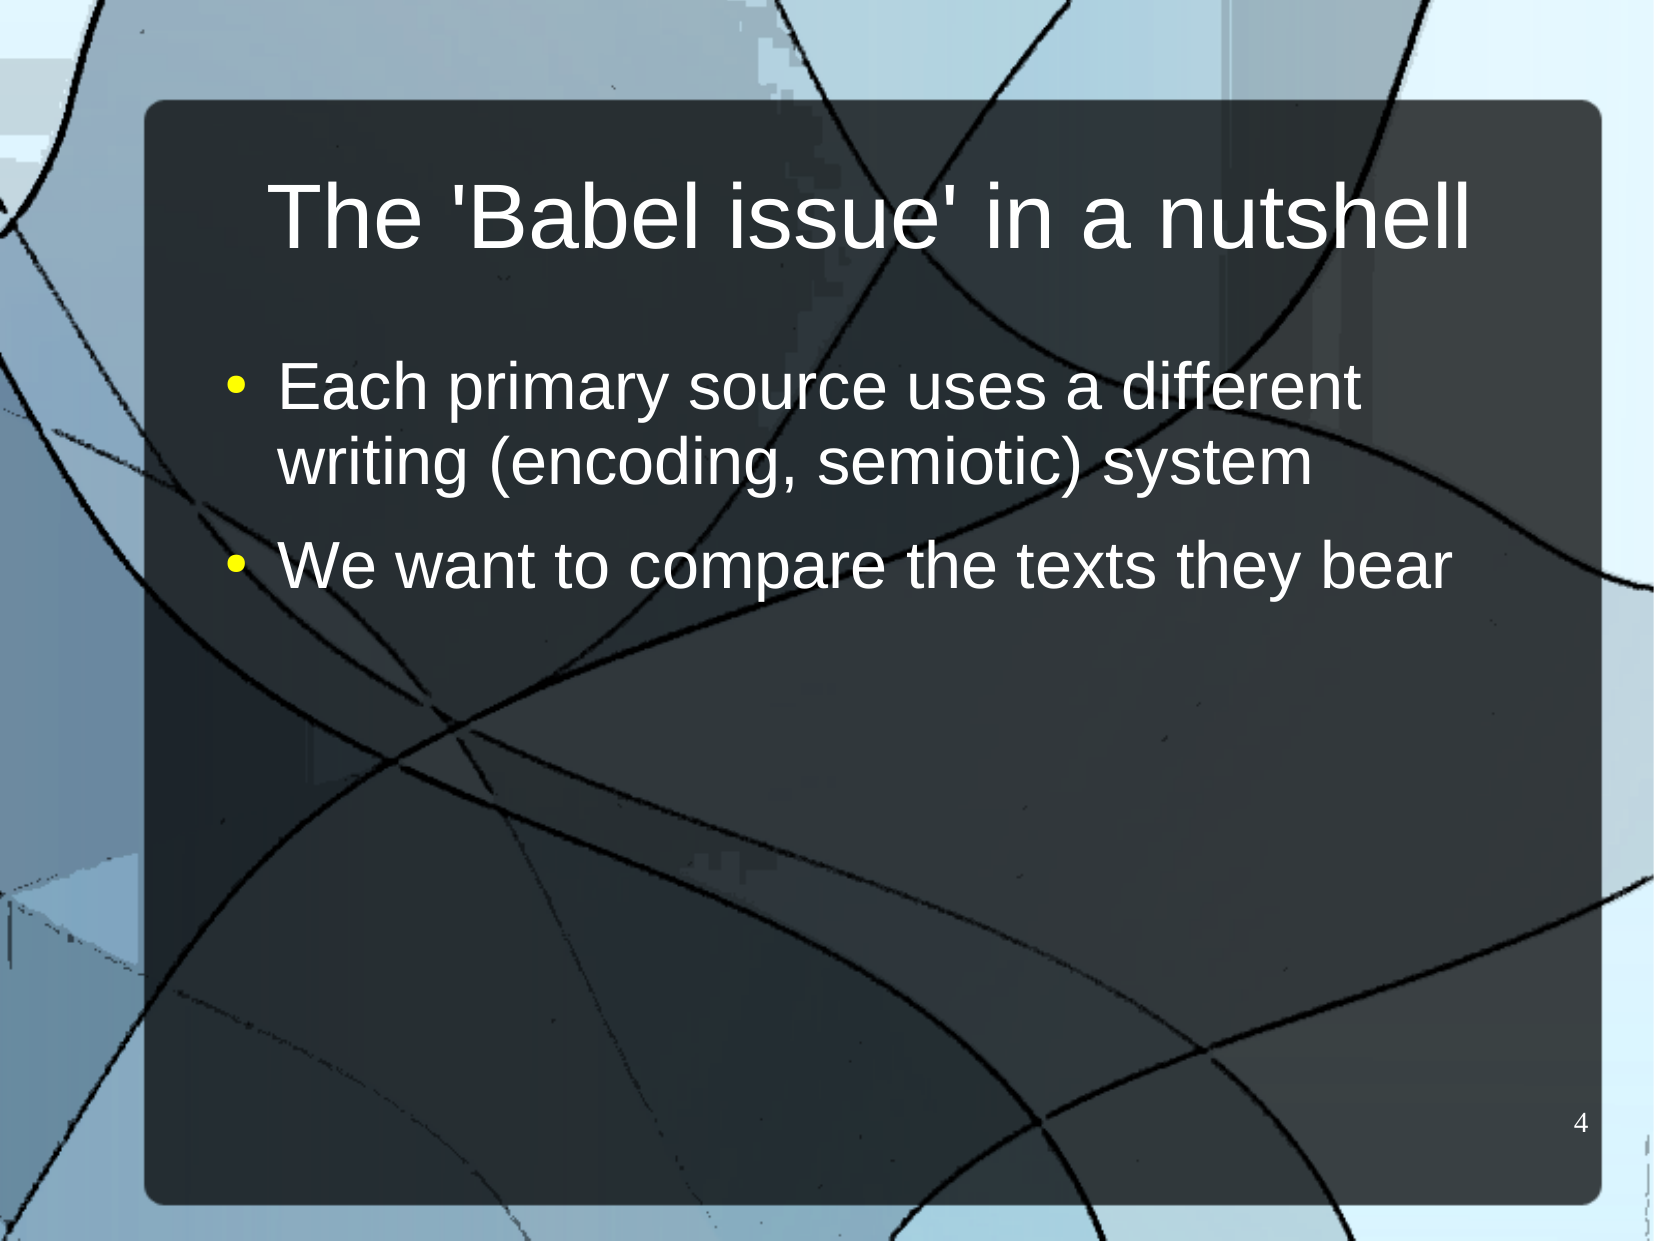

# The 'Babel issue' in a nutshell
Each primary source uses a different writing (encoding, semiotic) system
We want to compare the texts they bear
4